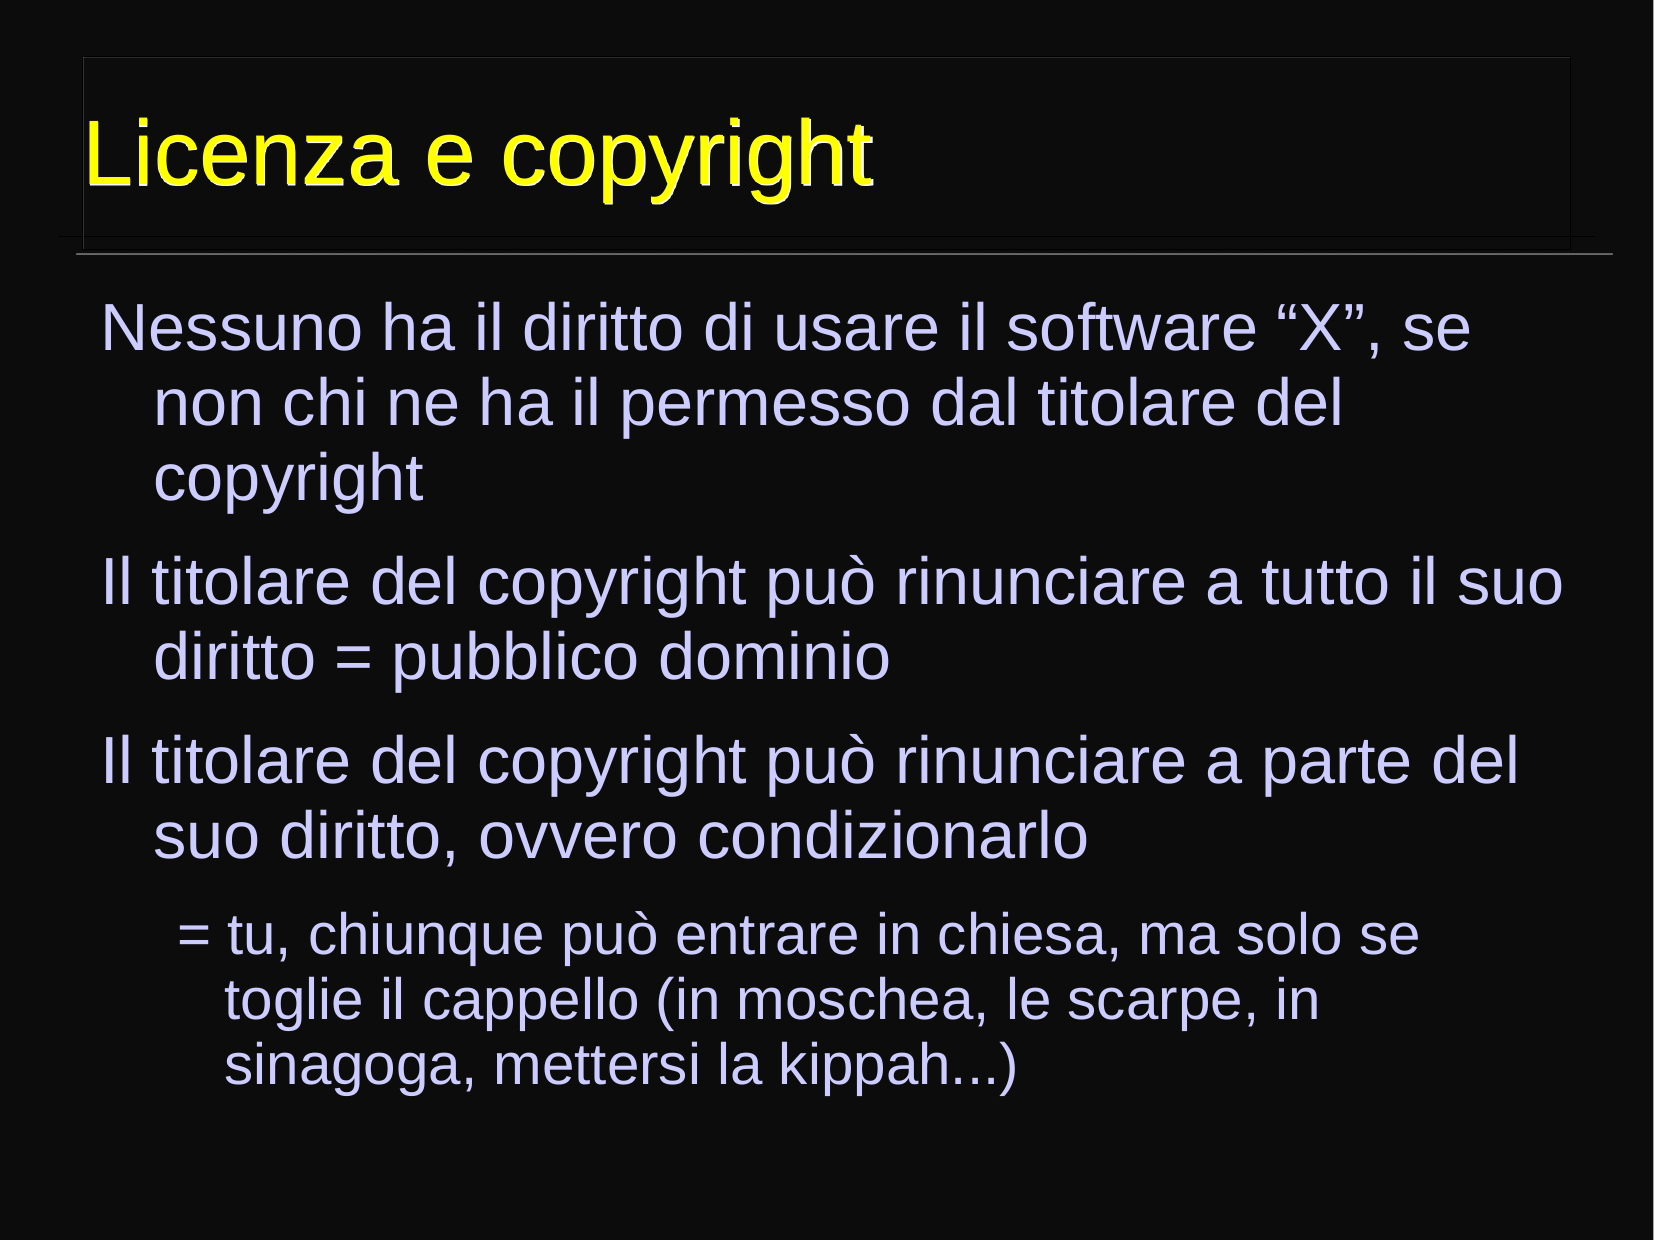

# Licenza e copyright
Nessuno ha il diritto di usare il software “X”, se non chi ne ha il permesso dal titolare del copyright
Il titolare del copyright può rinunciare a tutto il suo diritto = pubblico dominio
Il titolare del copyright può rinunciare a parte del suo diritto, ovvero condizionarlo
= tu, chiunque può entrare in chiesa, ma solo se toglie il cappello (in moschea, le scarpe, in sinagoga, mettersi la kippah...)